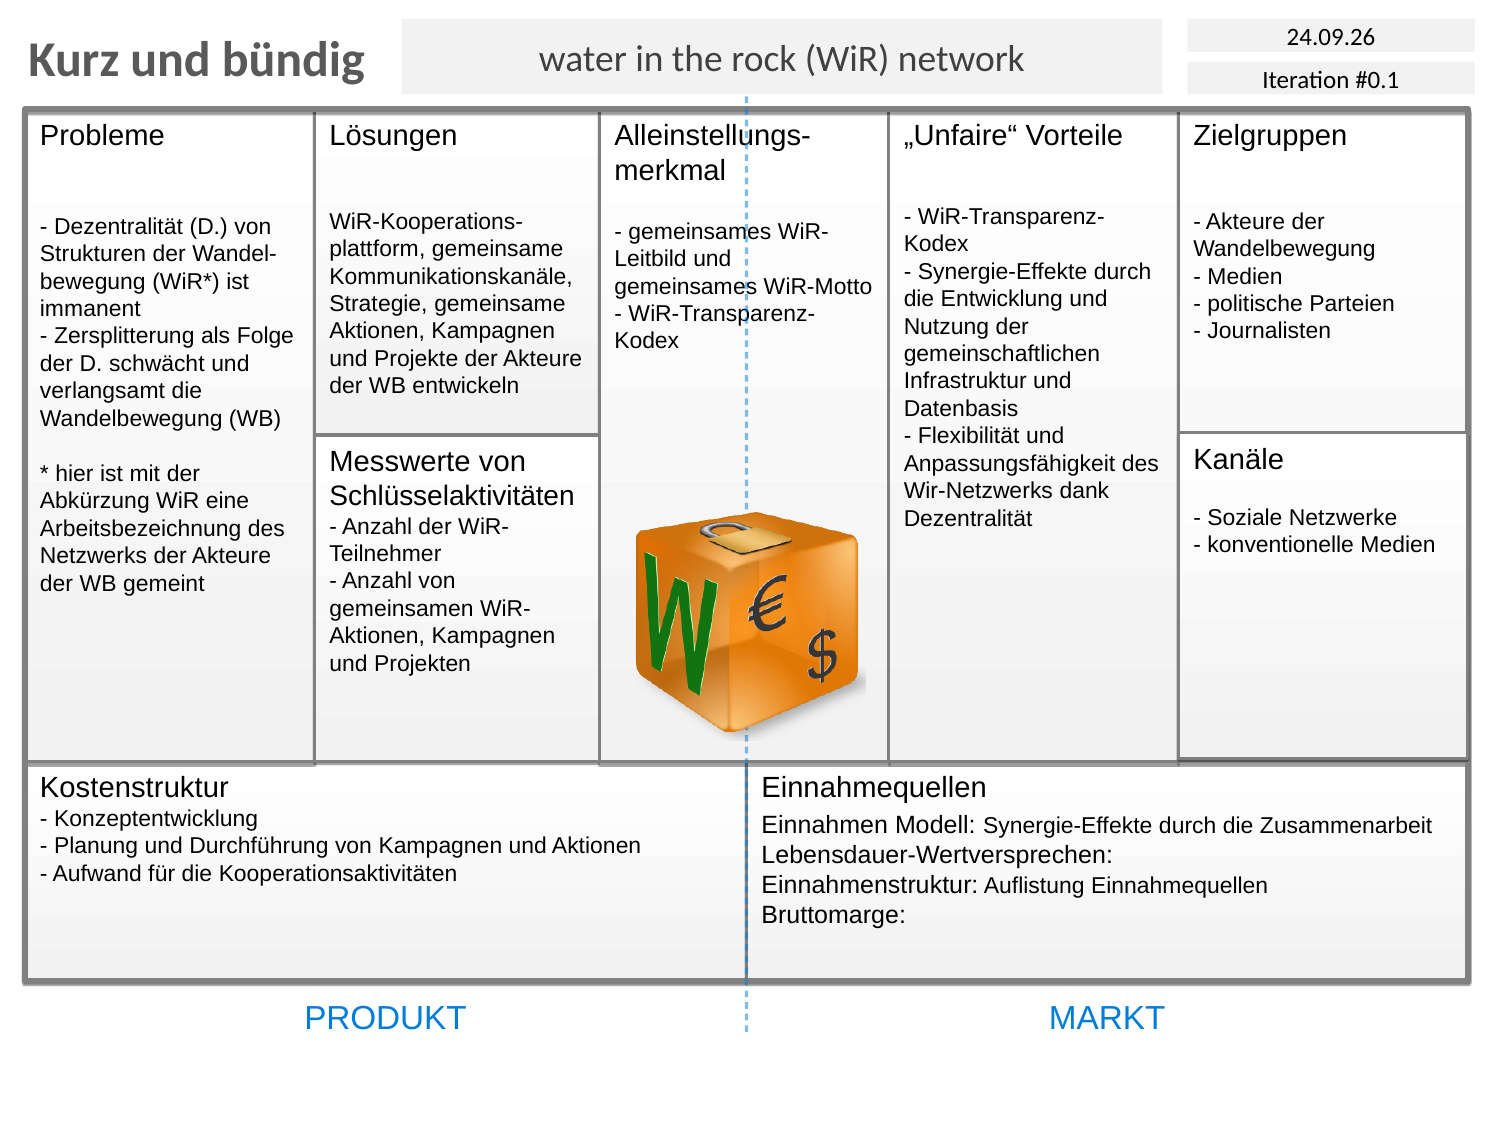

Kurz und bündig
water in the rock (WiR) network
Iteration #0.1
Probleme
- Dezentralität (D.) von Strukturen der Wandel-bewegung (WiR*) ist immanent
- Zersplitterung als Folge der D. schwächt und verlangsamt die Wandelbewegung (WB)
* hier ist mit der Abkürzung WiR eine Arbeitsbezeichnung des Netzwerks der Akteure der WB gemeint
Lösungen
WiR-Kooperations-plattform, gemeinsame Kommunikationskanäle, Strategie, gemeinsame Aktionen, Kampagnen und Projekte der Akteure der WB entwickeln
Alleinstellungs-merkmal
- gemeinsames WiR-Leitbild und gemeinsames WiR-Motto
- WiR-Transparenz-Kodex
„Unfaire“ Vorteile
- WiR-Transparenz-Kodex
- Synergie-Effekte durch die Entwicklung und Nutzung der gemeinschaftlichen Infrastruktur und Datenbasis
- Flexibilität und Anpassungsfähigkeit des Wir-Netzwerks dank Dezentralität
Zielgruppen
- Akteure der Wandelbewegung
- Medien
- politische Parteien
- Journalisten
Kanäle
- Soziale Netzwerke
- konventionelle Medien
Messwerte von Schlüsselaktivitäten
- Anzahl der WiR-Teilnehmer
- Anzahl von gemeinsamen WiR-Aktionen, Kampagnen und Projekten
Kostenstruktur
- Konzeptentwicklung
- Planung und Durchführung von Kampagnen und Aktionen
- Aufwand für die Kooperationsaktivitäten
Einnahmequellen
Einnahmen Modell: Synergie-Effekte durch die Zusammenarbeit
Lebensdauer-Wertversprechen:
Einnahmenstruktur: Auflistung Einnahmequellen
Bruttomarge:
PRODUKT
MARKT